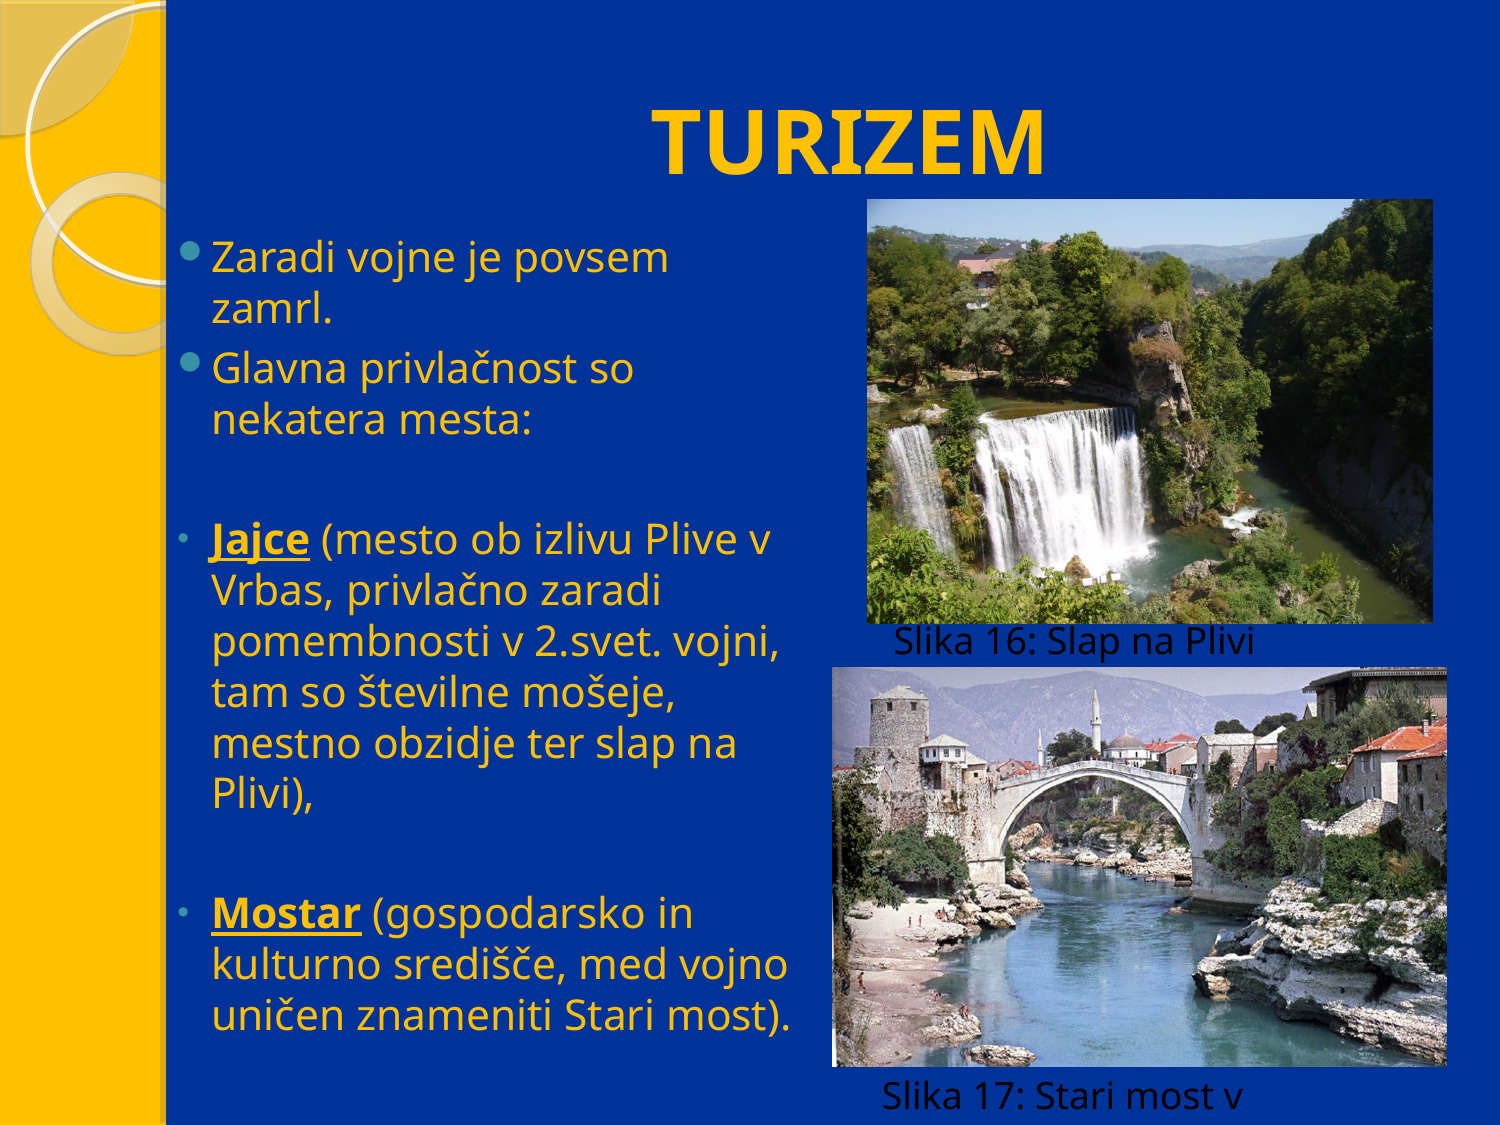

# TURIZEM
Zaradi vojne je povsem zamrl.
Glavna privlačnost so nekatera mesta:
Jajce (mesto ob izlivu Plive v Vrbas, privlačno zaradi pomembnosti v 2.svet. vojni, tam so številne mošeje, mestno obzidje ter slap na Plivi),
Mostar (gospodarsko in kulturno središče, med vojno uničen znameniti Stari most).
Slika 16: Slap na Plivi
Slika 17: Stari most v Mostarju